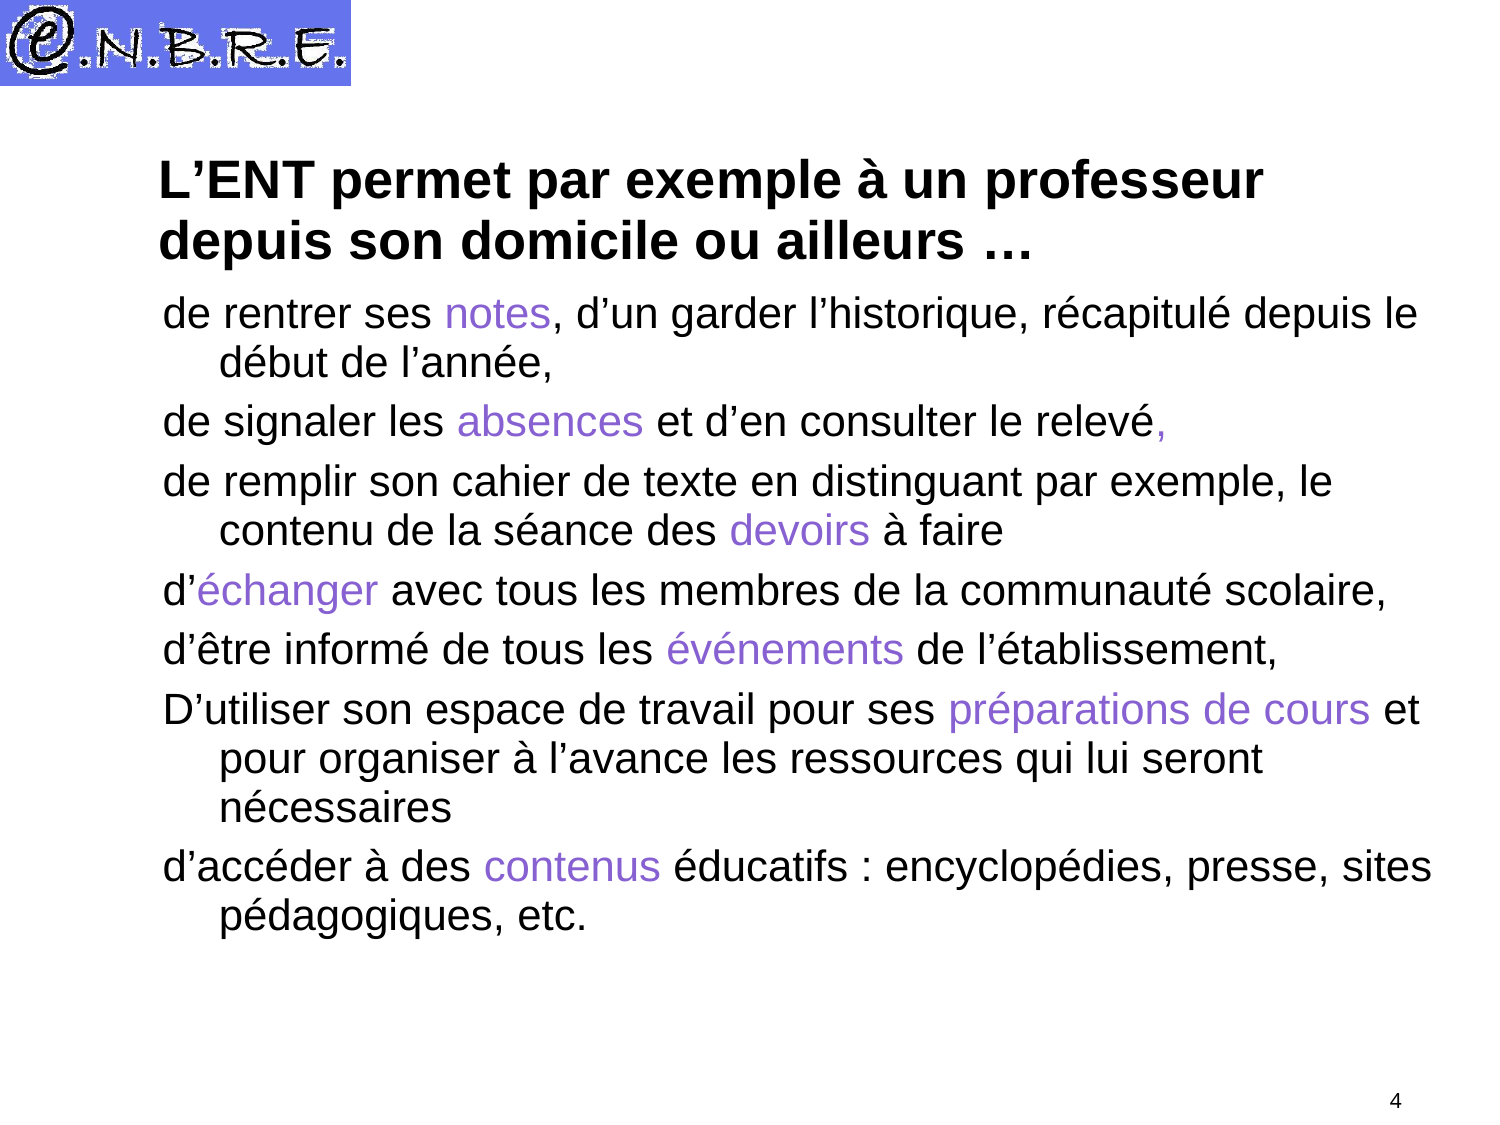

# L’ENT permet par exemple à un professeur depuis son domicile ou ailleurs …
de rentrer ses notes, d’un garder l’historique, récapitulé depuis le début de l’année,
de signaler les absences et d’en consulter le relevé,
de remplir son cahier de texte en distinguant par exemple, le contenu de la séance des devoirs à faire
d’échanger avec tous les membres de la communauté scolaire,
d’être informé de tous les événements de l’établissement,
D’utiliser son espace de travail pour ses préparations de cours et pour organiser à l’avance les ressources qui lui seront nécessaires
d’accéder à des contenus éducatifs : encyclopédies, presse, sites pédagogiques, etc.